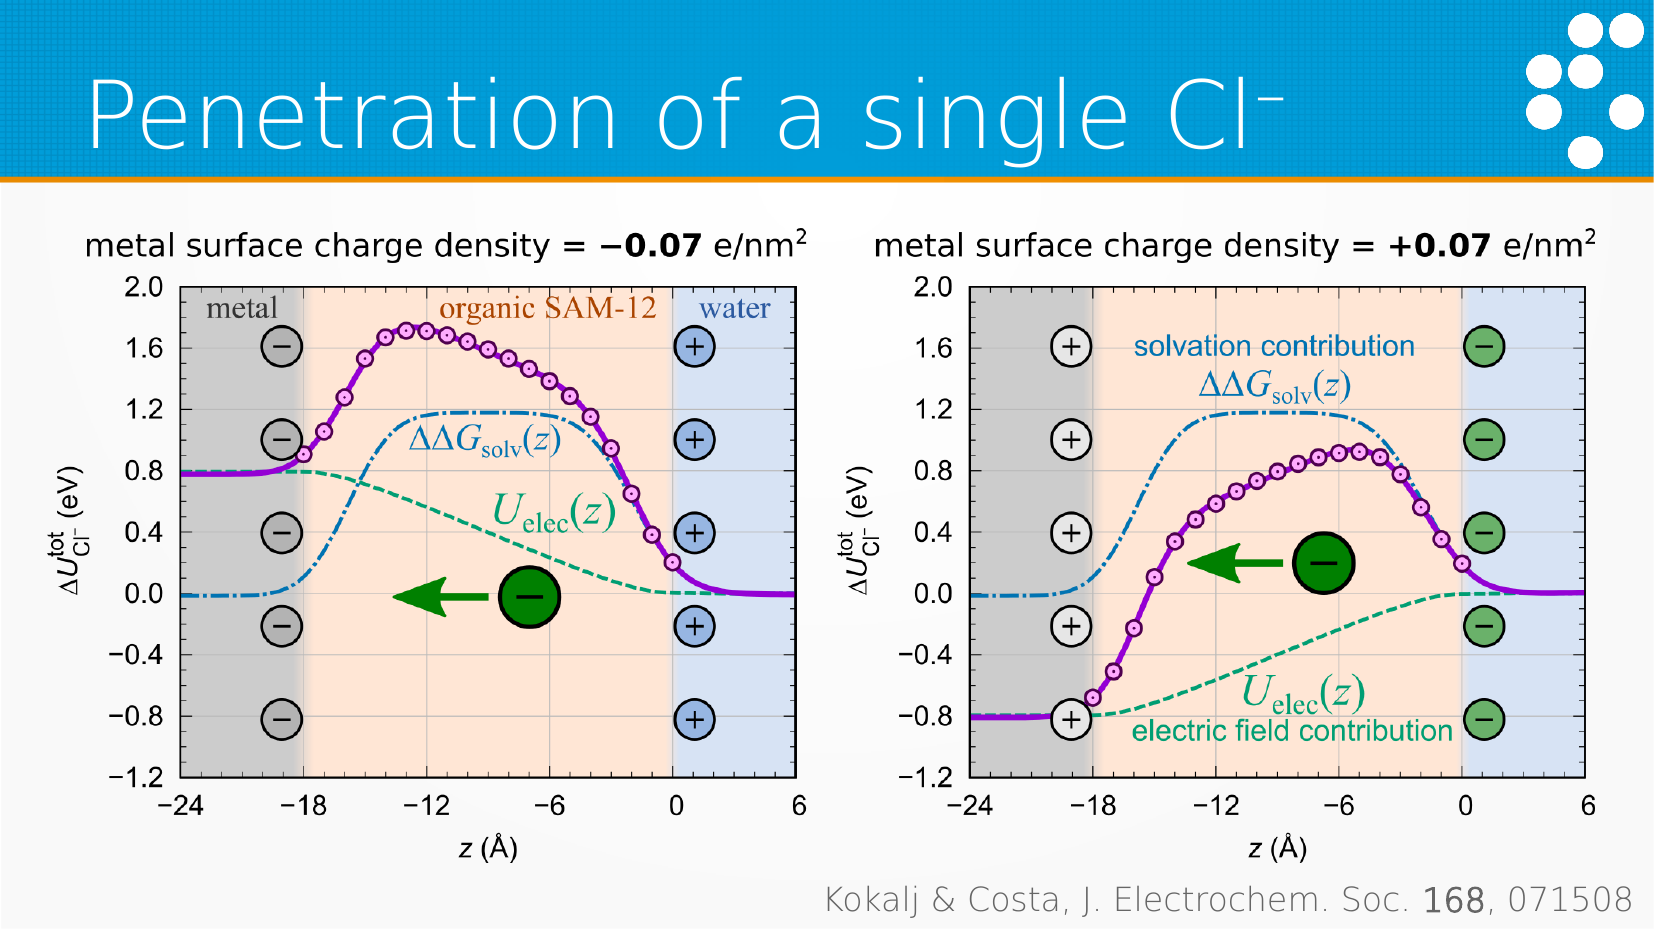

# Penetration of a single Cl−
Kokalj & Costa, J. Electrochem. Soc. 168, 071508